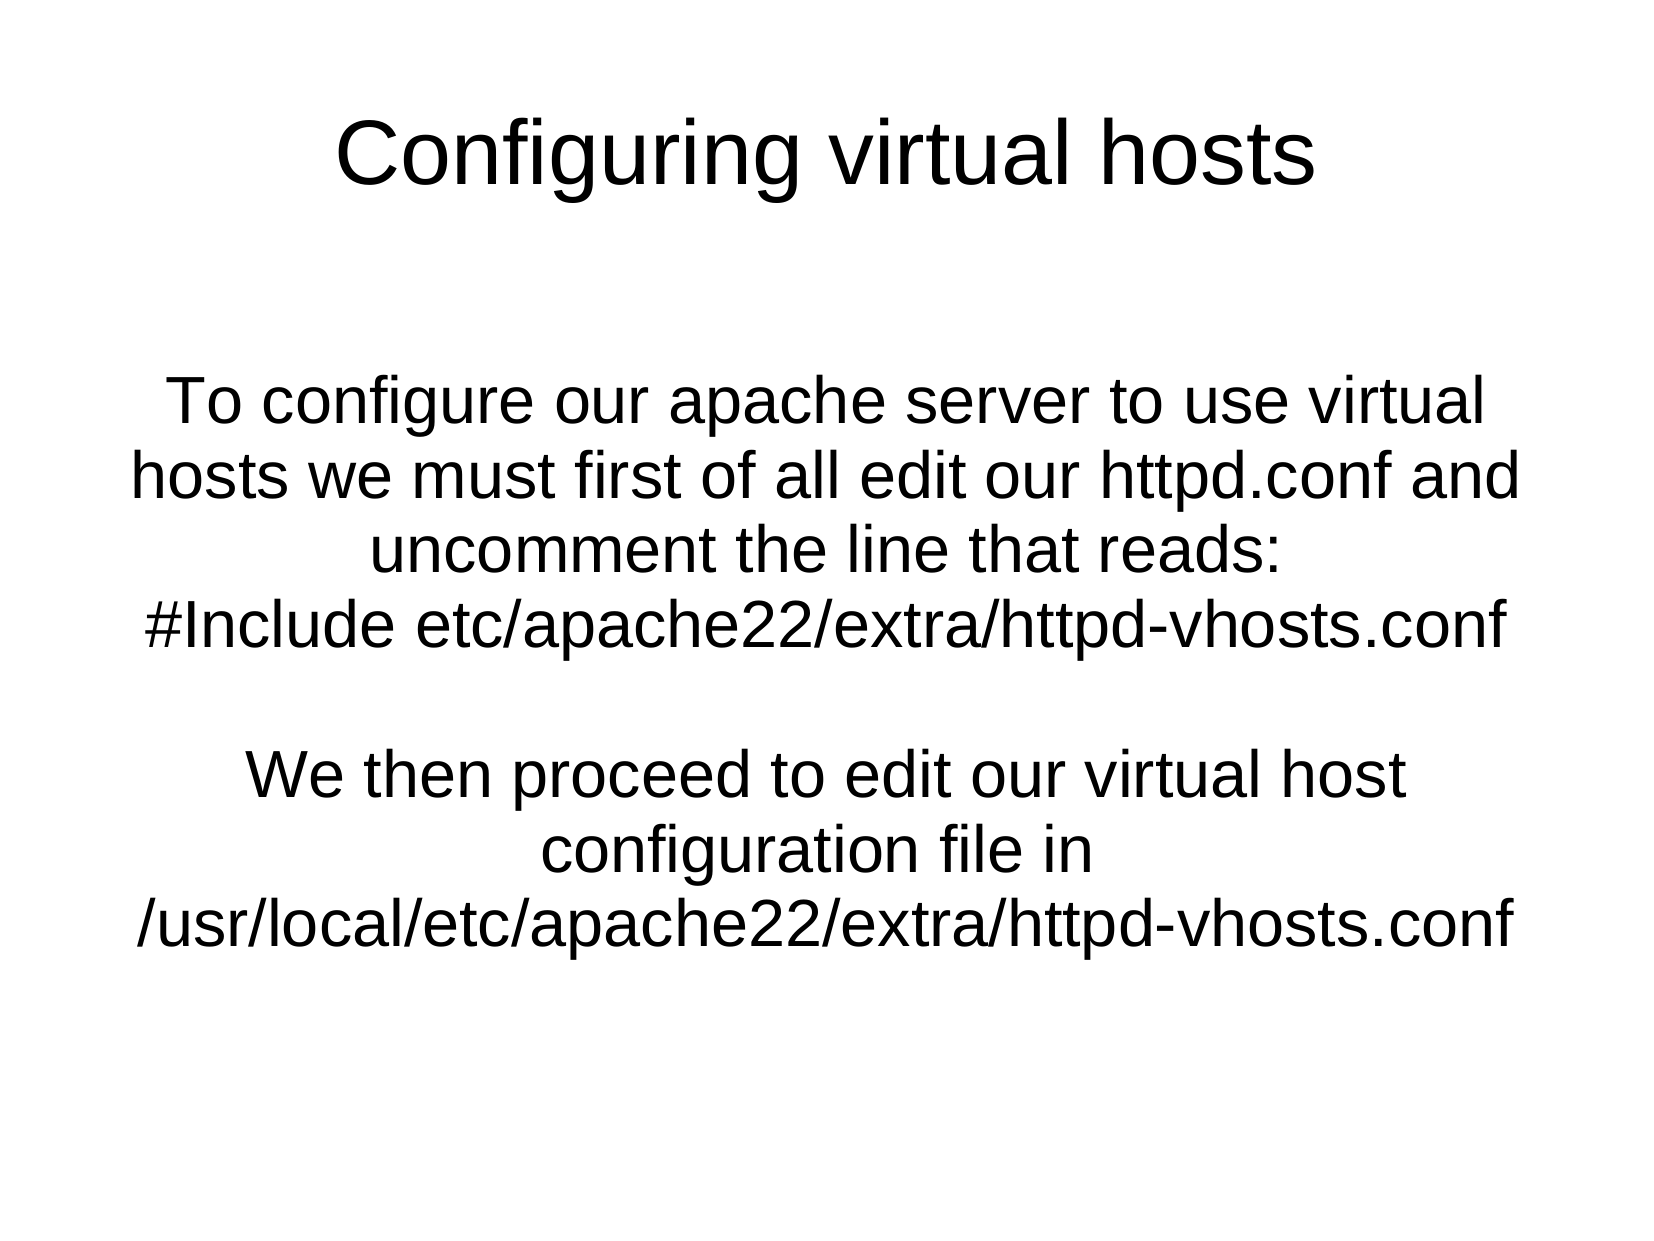

# Configuring virtual hosts
To configure our apache server to use virtual hosts we must first of all edit our httpd.conf and uncomment the line that reads:
#Include etc/apache22/extra/httpd-vhosts.conf
We then proceed to edit our virtual host configuration file in
/usr/local/etc/apache22/extra/httpd-vhosts.conf